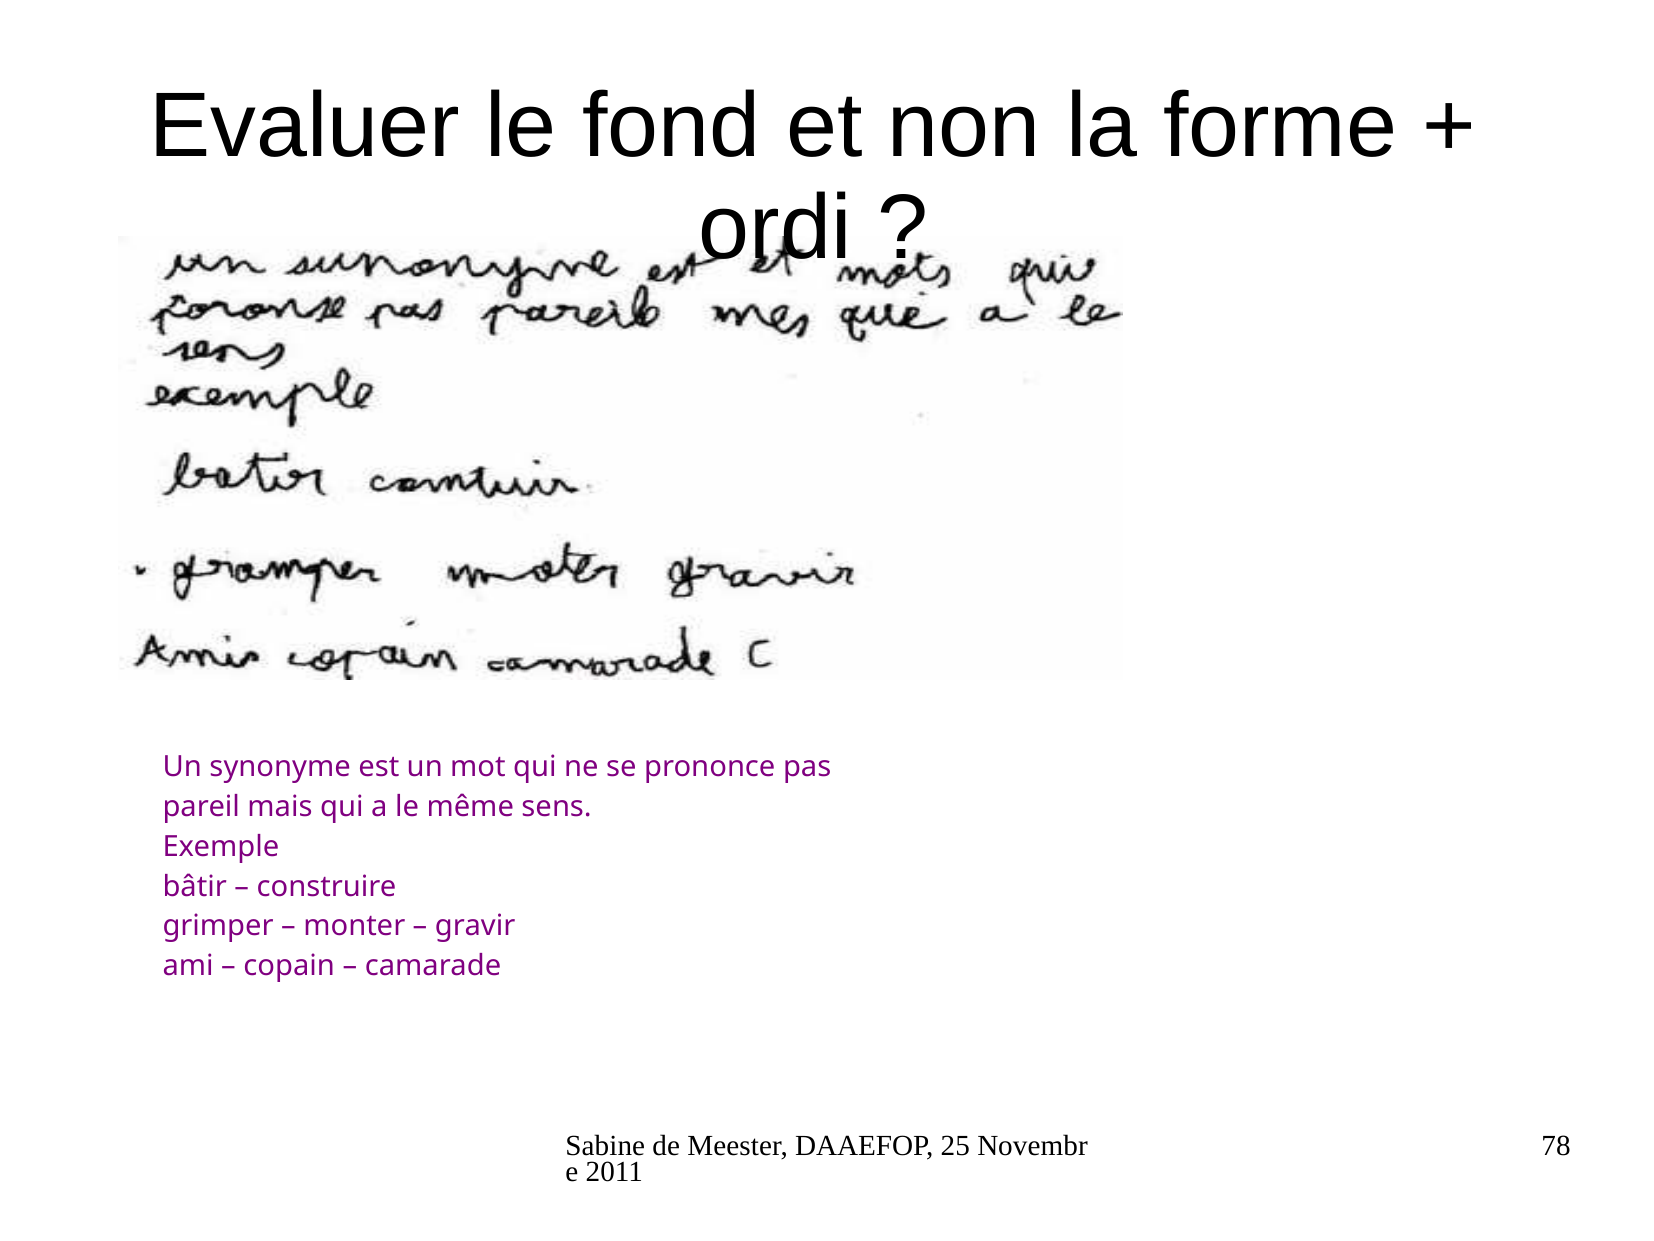

# Evaluer le fond et non la forme + ordi ?
Un synonyme est un mot qui ne se prononce pas
pareil mais qui a le même sens.
Exemple
bâtir – construire
grimper – monter – gravir
ami – copain – camarade
Sabine de Meester, DAAEFOP, 25 Novembre 2011
78